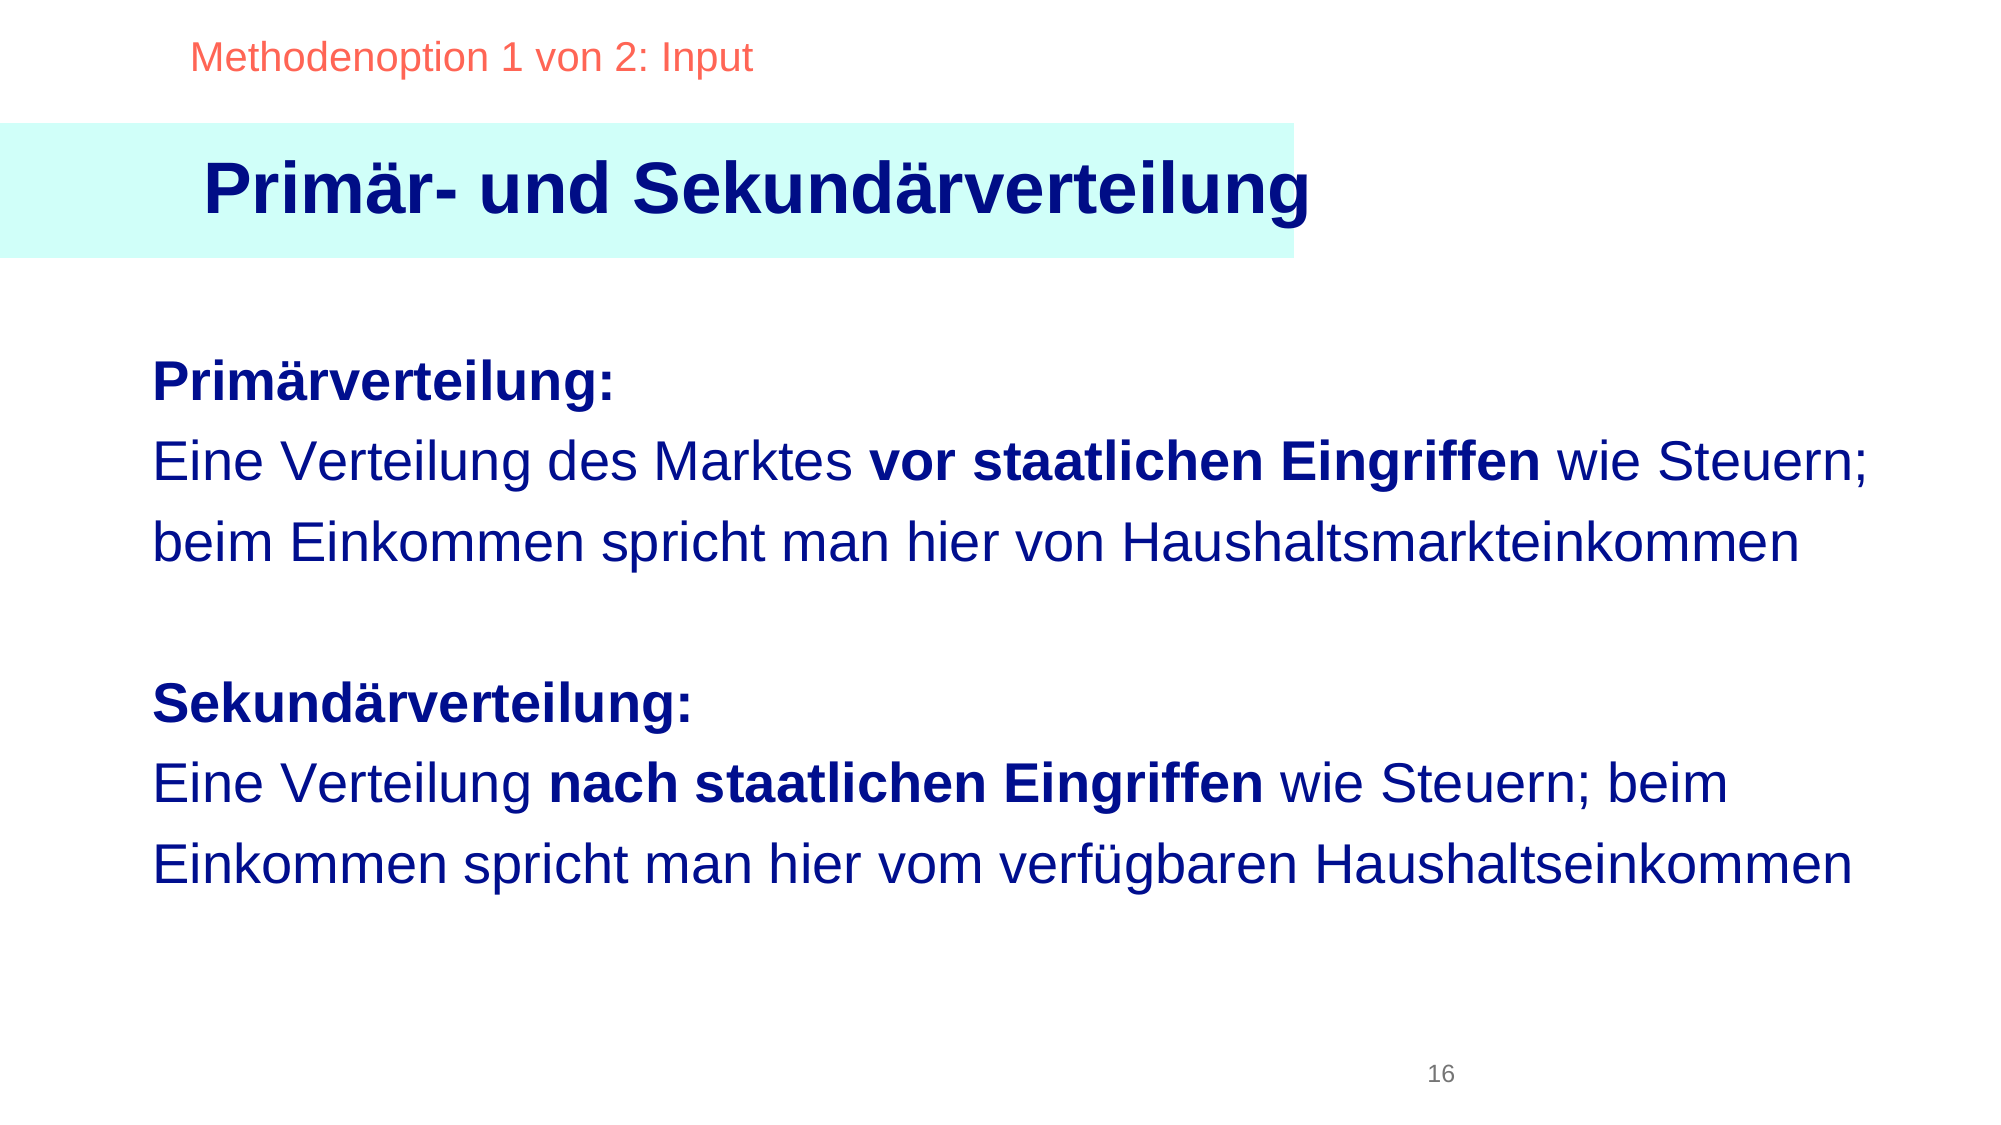

Methodenoption 1 von 2: Input
Primär- und Sekundärverteilung
# Primärverteilung: Eine Verteilung des Marktes vor staatlichen Eingriffen wie Steuern; beim Einkommen spricht man hier von Haushaltsmarkteinkommen
Sekundärverteilung:
Eine Verteilung nach staatlichen Eingriffen wie Steuern; beim Einkommen spricht man hier vom verfügbaren Haushaltseinkommen